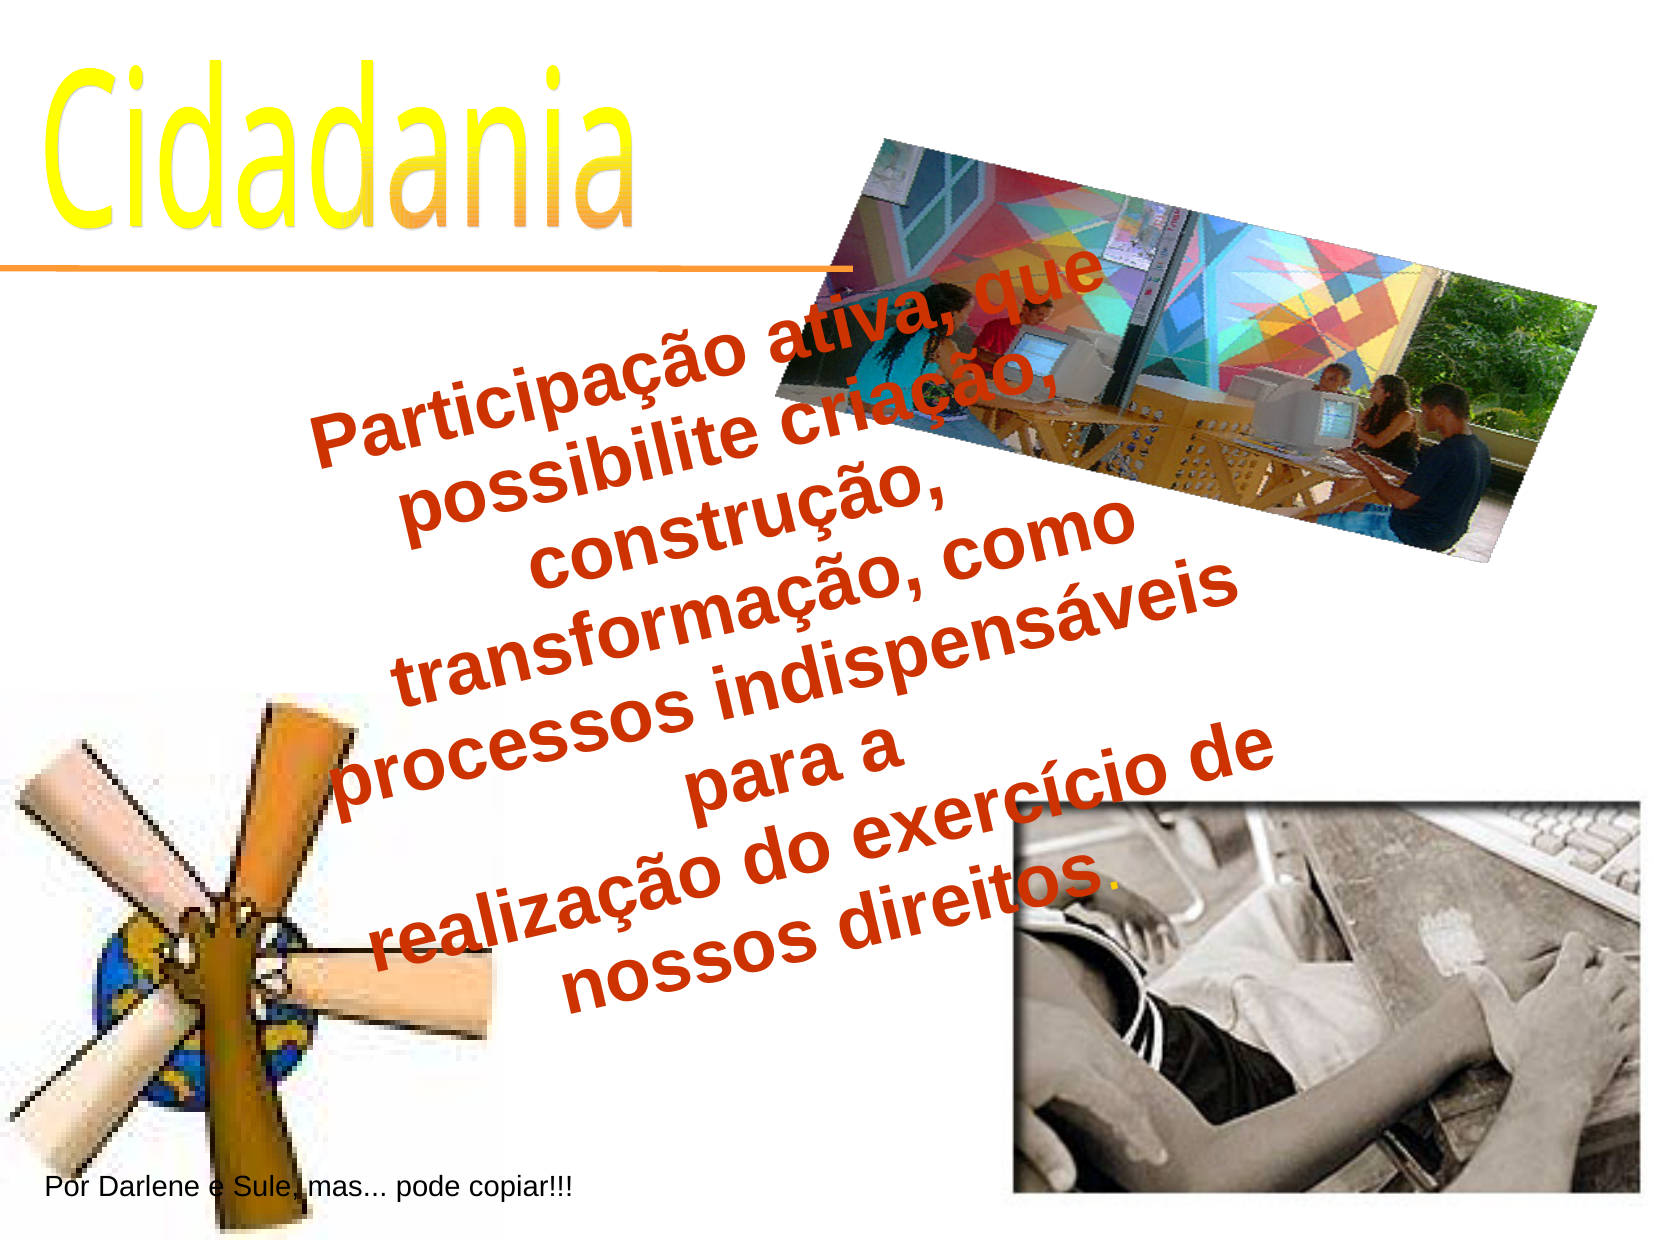

Cidadania
Participação ativa, que possibilite criação, construção,
transformação, como processos indispensáveis para a
realização do exercício de nossos direitos.
Por Darlene e Sule, mas... pode copiar!!!